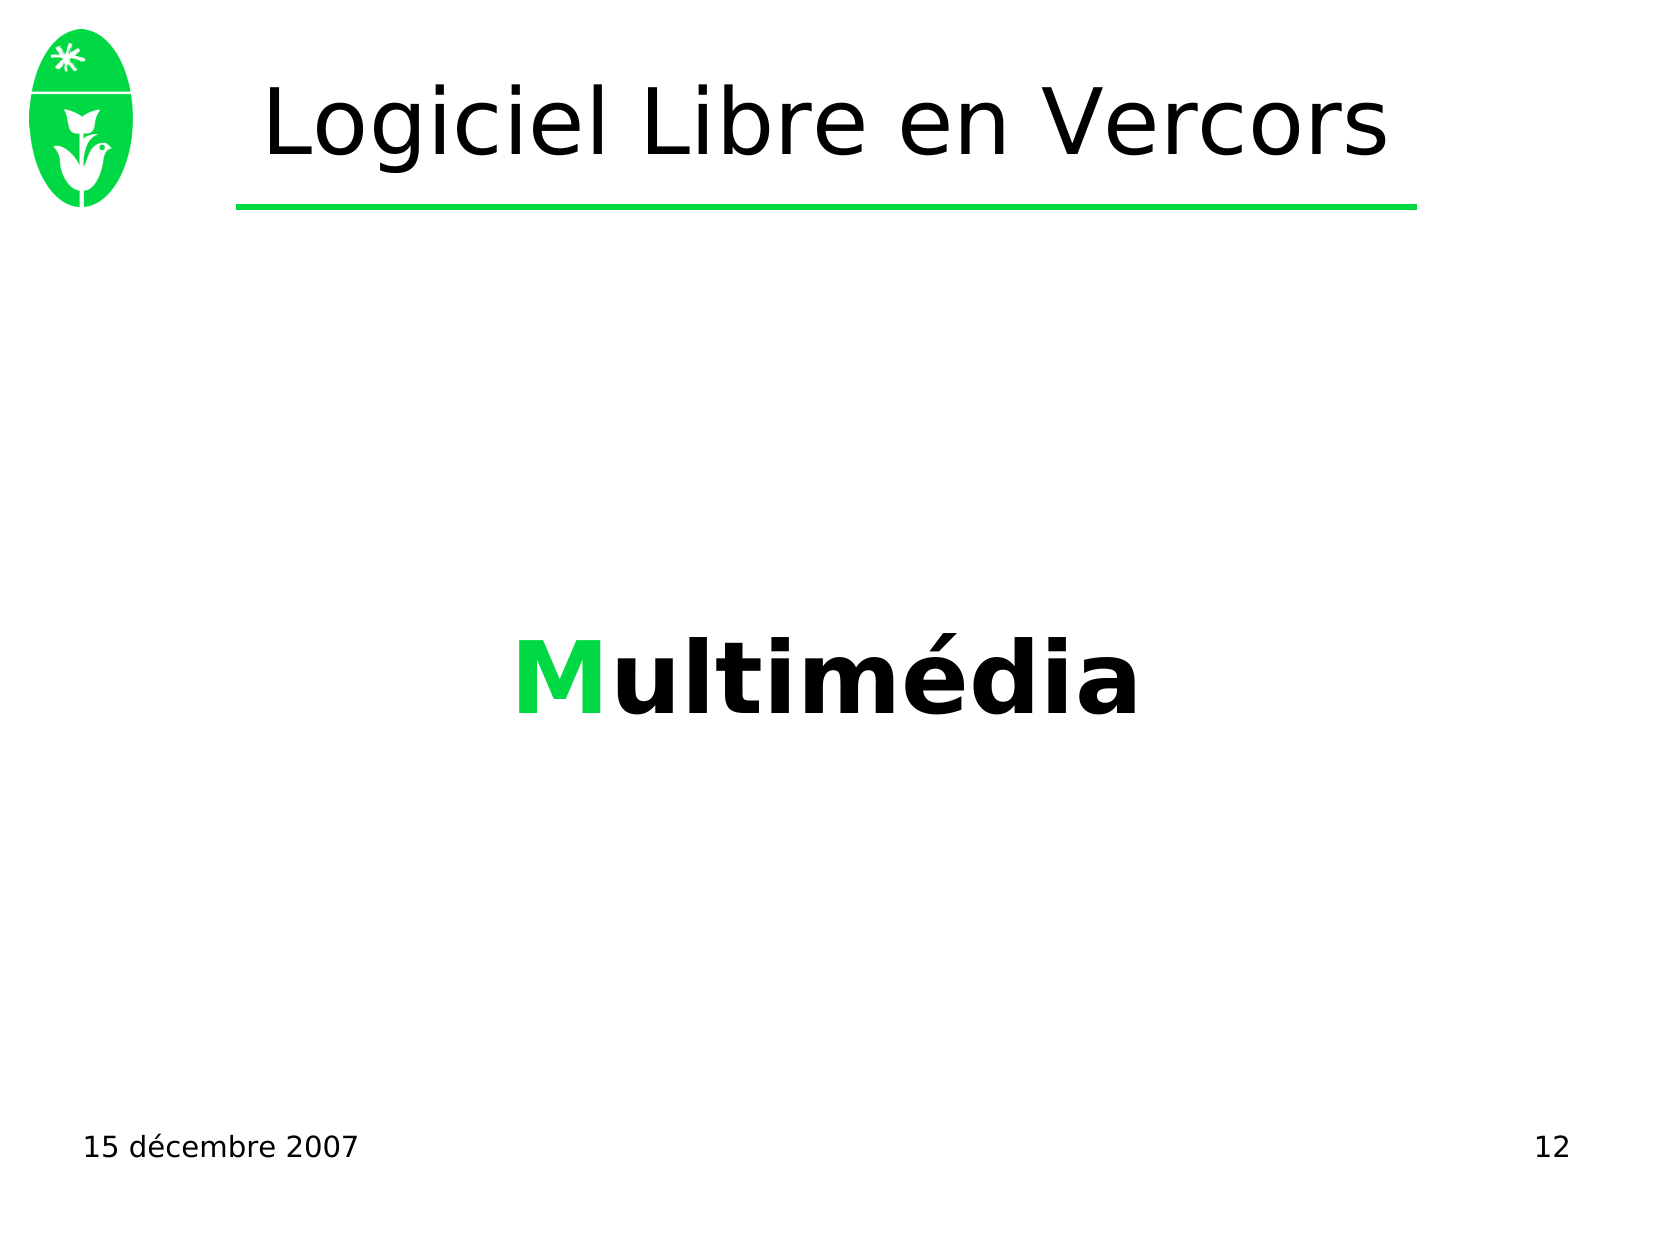

# Logiciel Libre en Vercors
Multimédia
15 décembre 2007
12